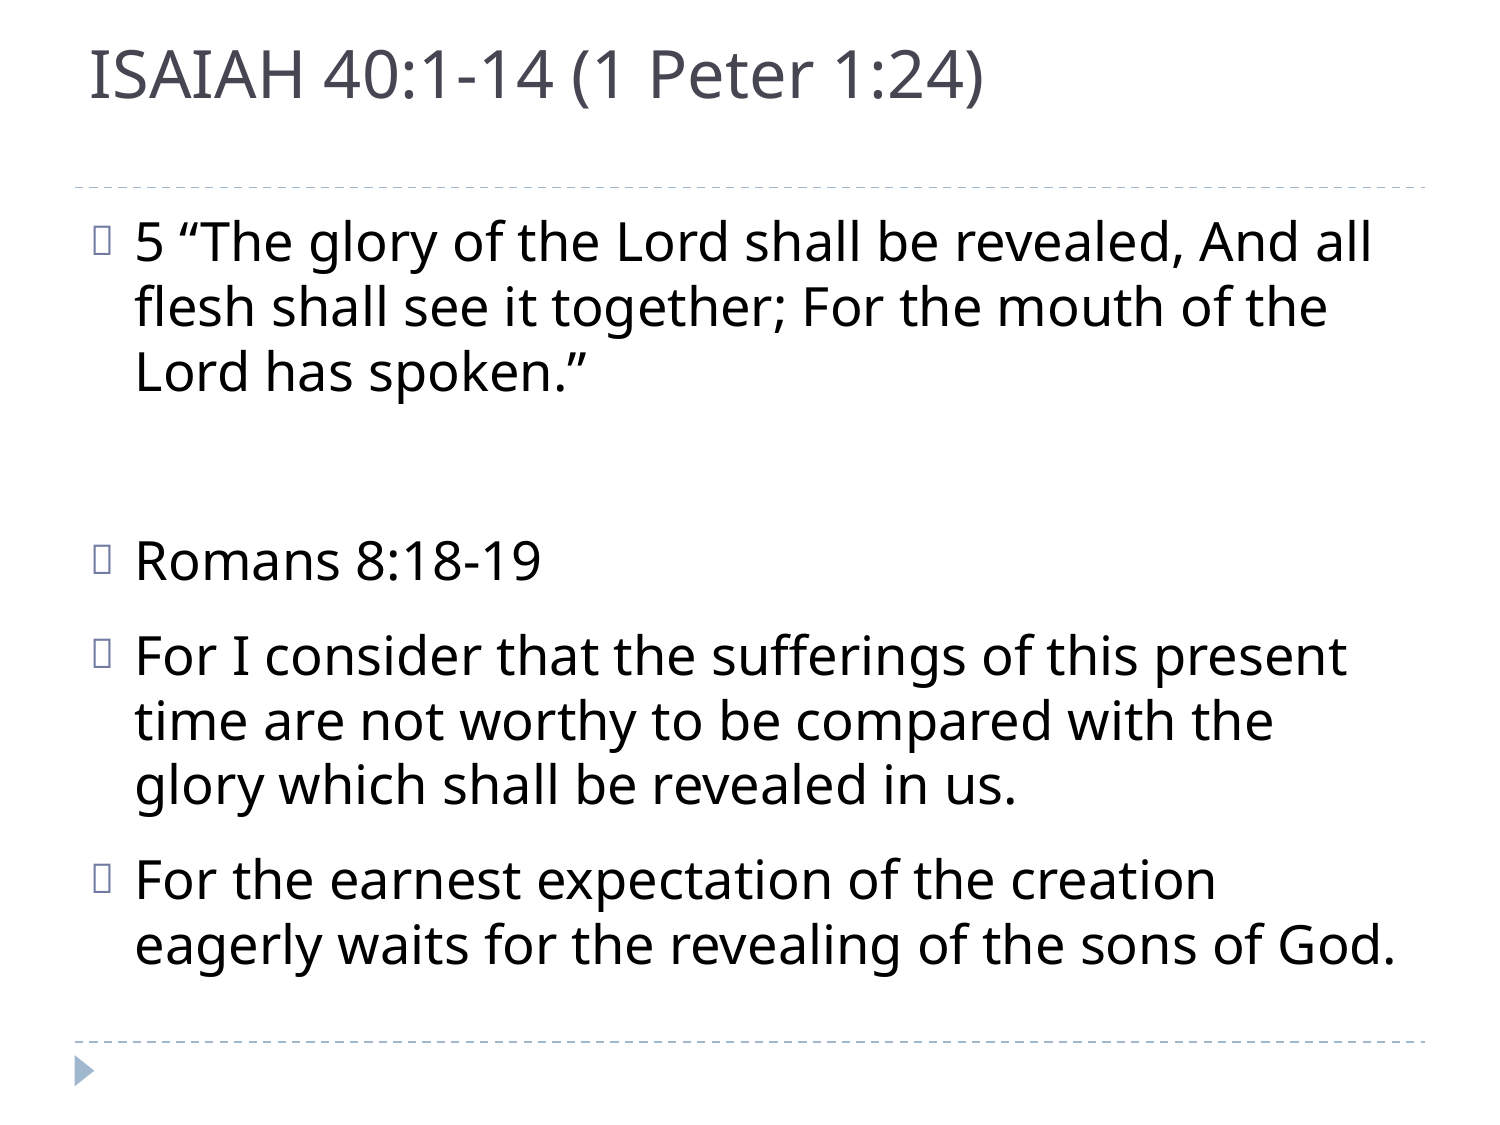

# ISAIAH 40:1-14 (1 Peter 1:24)
5 “The glory of the Lord shall be revealed, And all flesh shall see it together; For the mouth of the Lord has spoken.”
Romans 8:18-19
For I consider that the sufferings of this present time are not worthy to be compared with the glory which shall be revealed in us.
For the earnest expectation of the creation eagerly waits for the revealing of the sons of God.